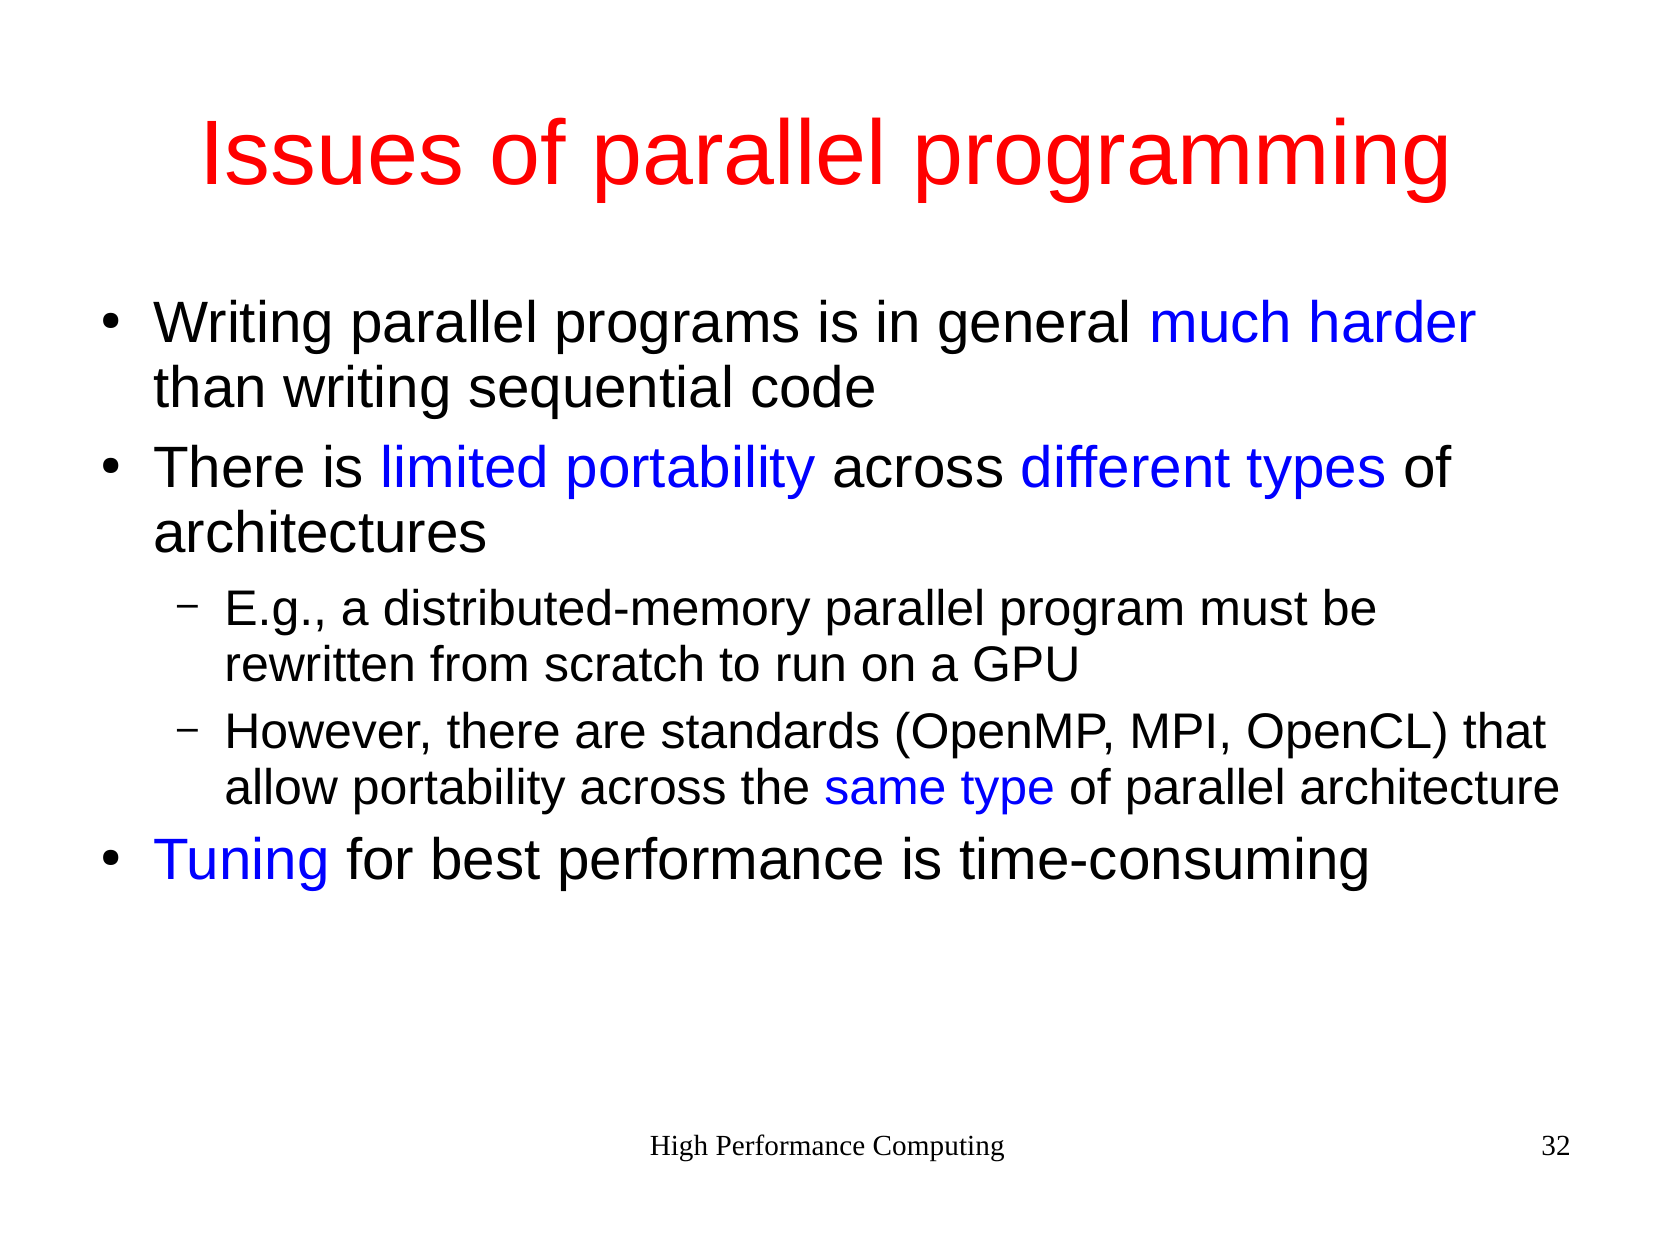

# Issues of parallel programming
Writing parallel programs is in general much harder than writing sequential code
There is limited portability across different types of architectures
E.g., a distributed-memory parallel program must be rewritten from scratch to run on a GPU
However, there are standards (OpenMP, MPI, OpenCL) that allow portability across the same type of parallel architecture
Tuning for best performance is time-consuming
High Performance Computing
32